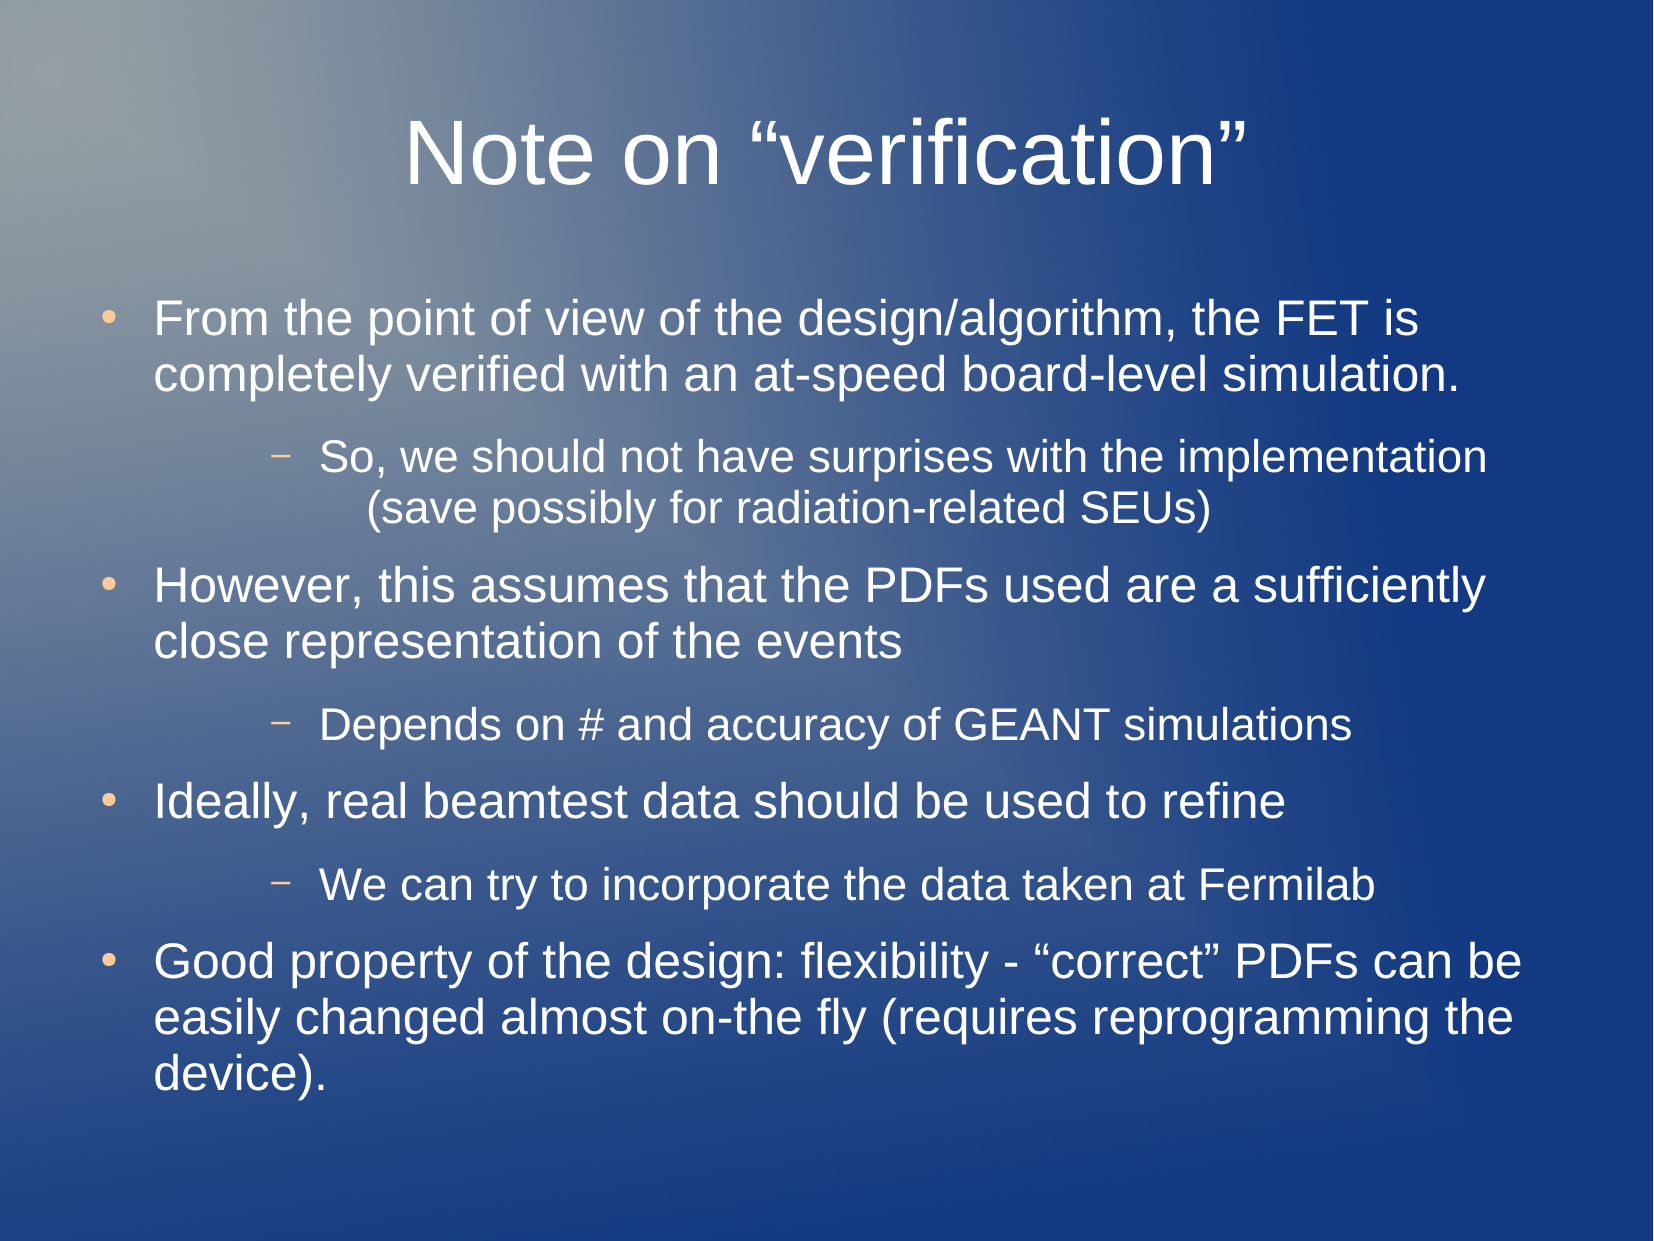

# Note on “verification”
From the point of view of the design/algorithm, the FET is completely verified with an at-speed board-level simulation.
So, we should not have surprises with the implementation (save possibly for radiation-related SEUs)
However, this assumes that the PDFs used are a sufficiently close representation of the events
Depends on # and accuracy of GEANT simulations
Ideally, real beamtest data should be used to refine
We can try to incorporate the data taken at Fermilab
Good property of the design: flexibility - “correct” PDFs can be easily changed almost on-the fly (requires reprogramming the device).